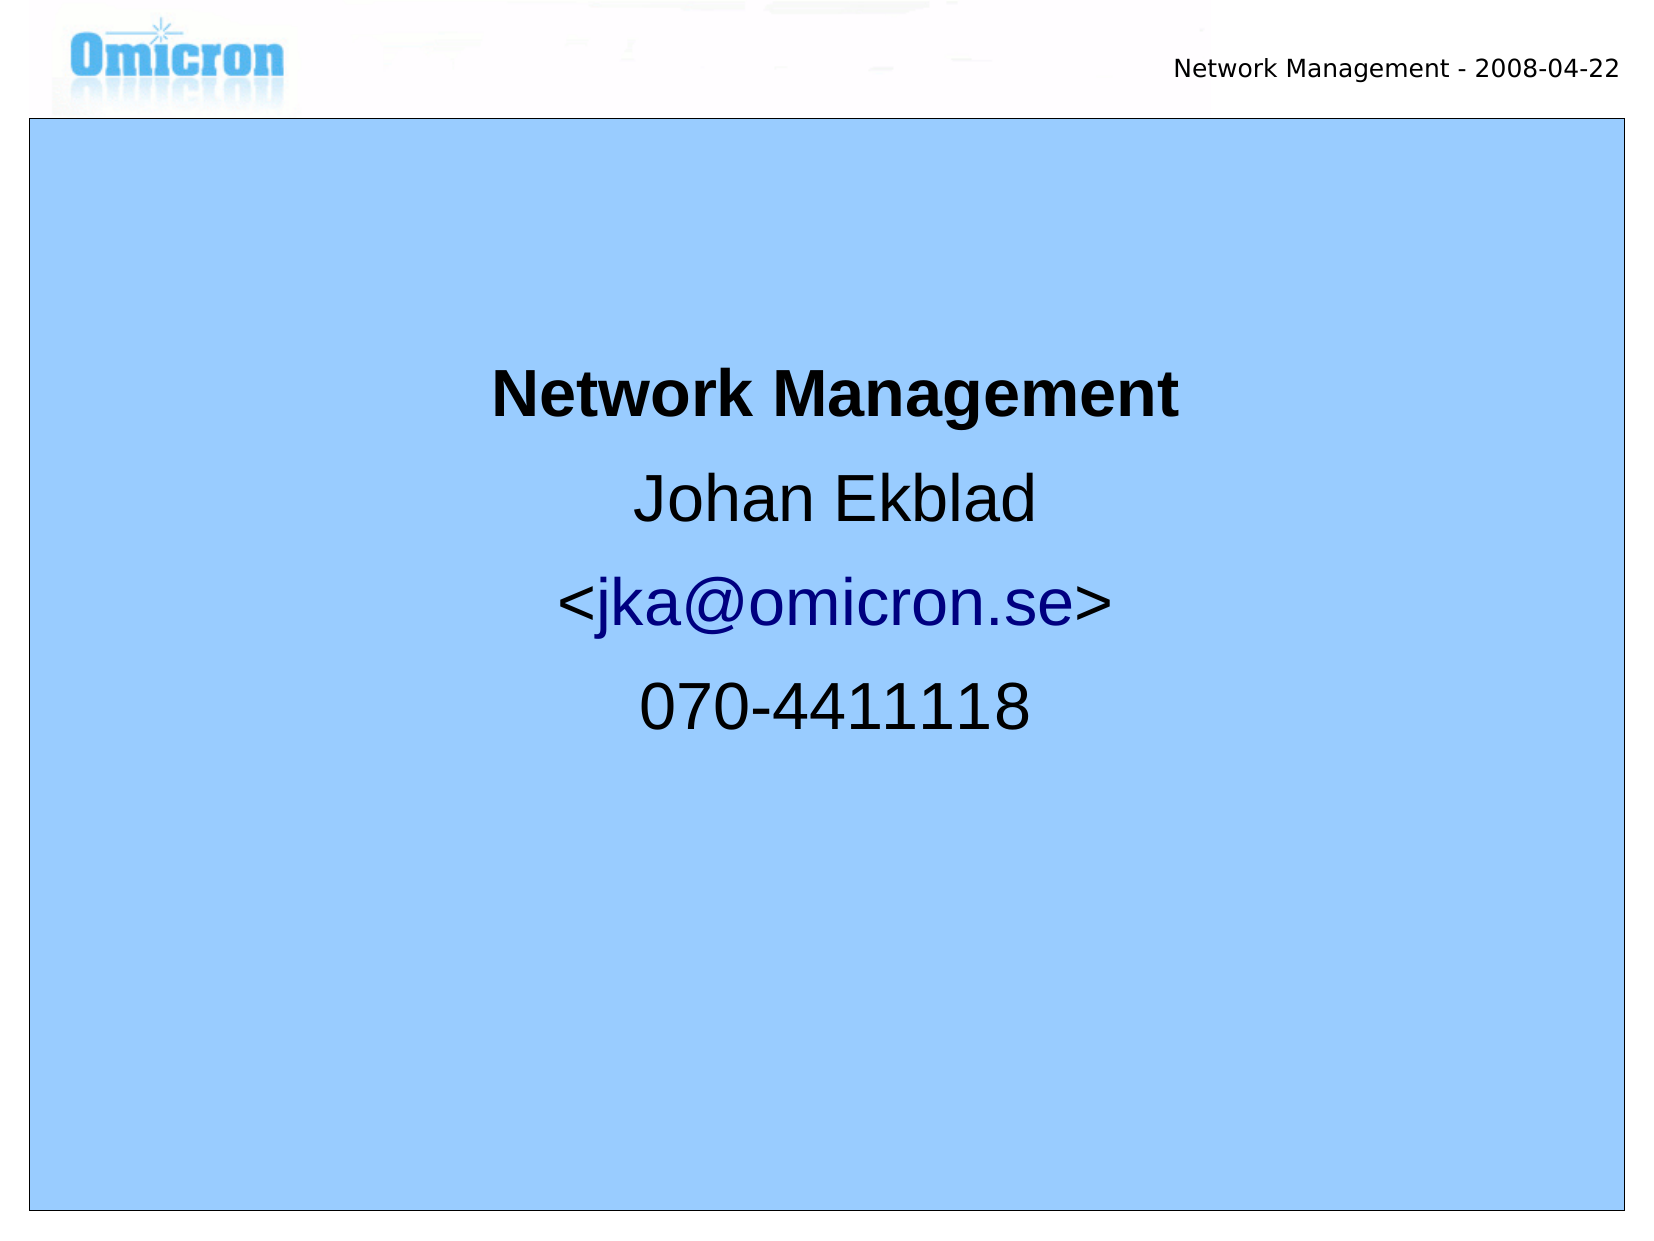

Network Management - 2008-04-22
Network Management
Johan Ekblad
<jka@omicron.se>
070-4411118
#